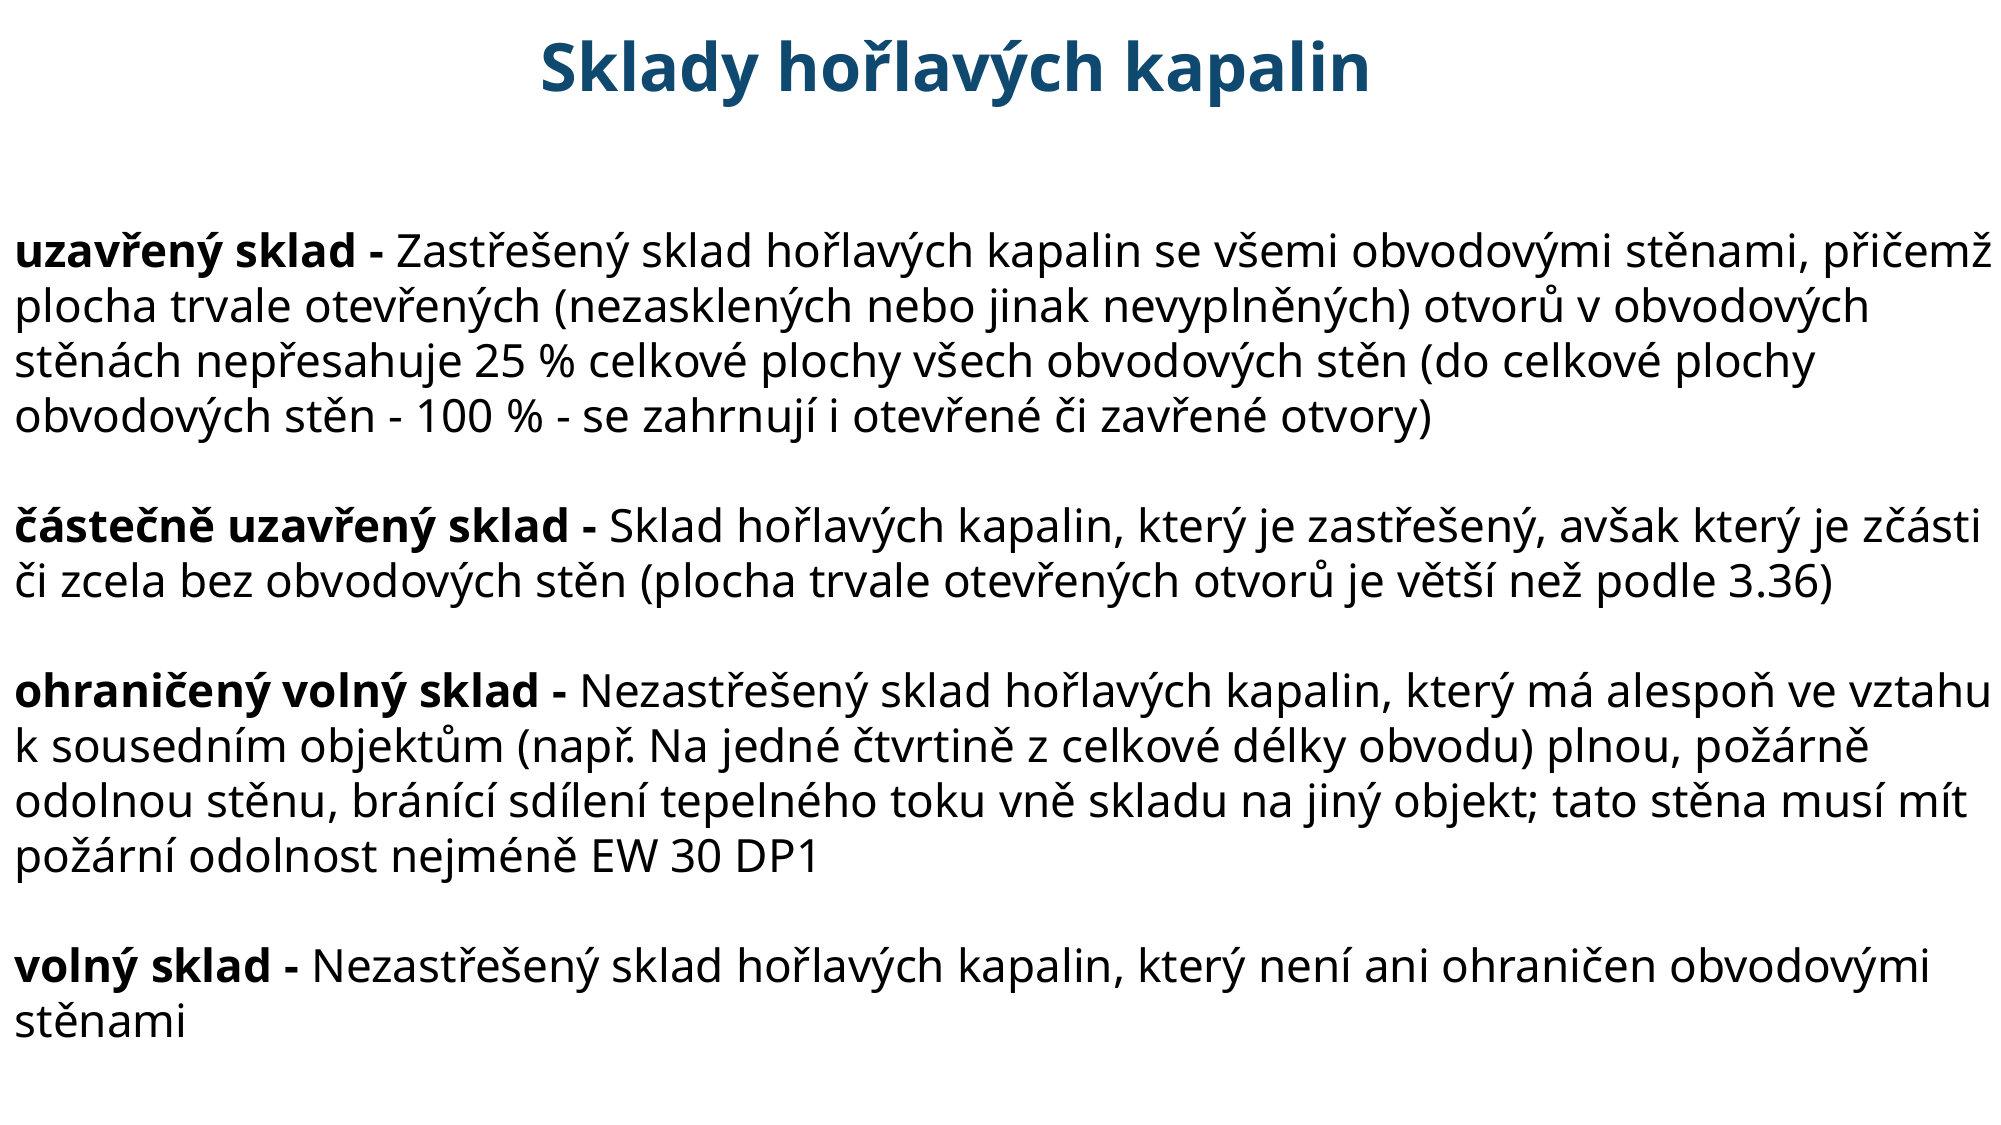

Sklady hořlavých kapalin
# uzavřený sklad - Zastřešený sklad hořlavých kapalin se všemi obvodovými stěnami, přičemž plocha trvale otevřených (nezasklených nebo jinak nevyplněných) otvorů v obvodových stěnách nepřesahuje 25 % celkové plochy všech obvodových stěn (do celkové plochy obvodových stěn - 100 % - se zahrnují i otevřené či zavřené otvory) částečně uzavřený sklad - Sklad hořlavých kapalin, který je zastřešený, avšak který je zčásti či zcela bez obvodových stěn (plocha trvale otevřených otvorů je větší než podle 3.36) ohraničený volný sklad - Nezastřešený sklad hořlavých kapalin, který má alespoň ve vztahu k sousedním objektům (např. Na jedné čtvrtině z celkové délky obvodu) plnou, požárně odolnou stěnu, bránící sdílení tepelného toku vně skladu na jiný objekt; tato stěna musí mít požární odolnost nejméně EW 30 DP1 volný sklad - Nezastřešený sklad hořlavých kapalin, který není ani ohraničen obvodovými stěnami